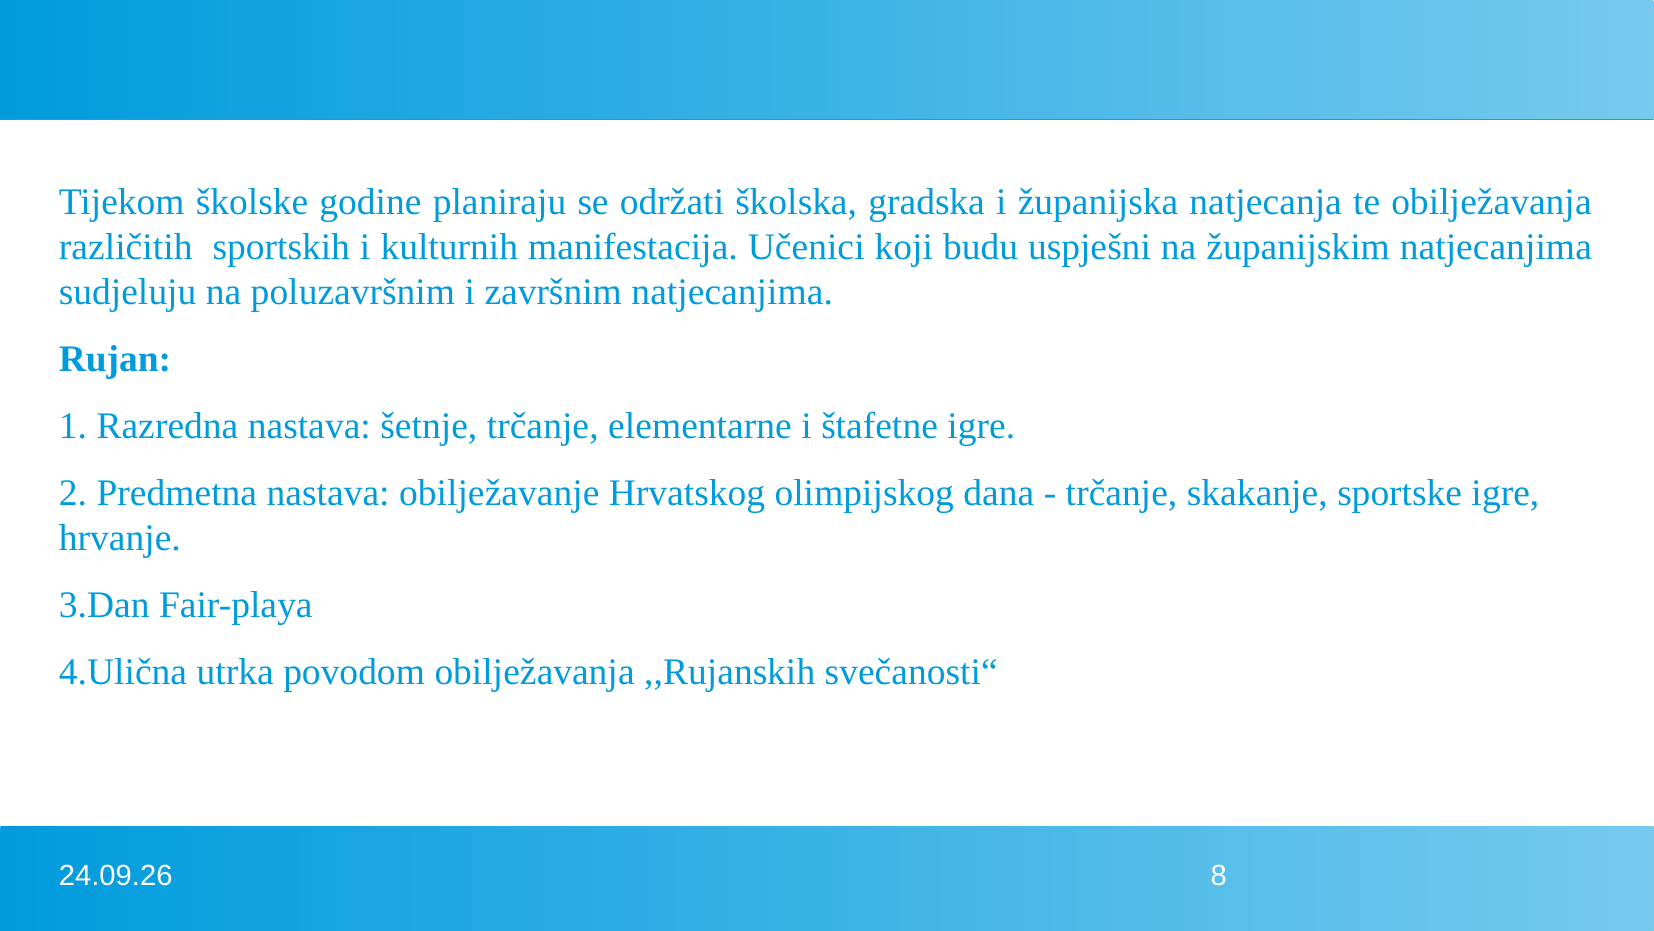

#
Tijekom školske godine planiraju se održati školska, gradska i županijska natjecanja te obilježavanja različitih sportskih i kulturnih manifestacija. Učenici koji budu uspješni na županijskim natjecanjima sudjeluju na poluzavršnim i završnim natjecanjima.
Rujan:
1. Razredna nastava: šetnje, trčanje, elementarne i štafetne igre.
2. Predmetna nastava: obilježavanje Hrvatskog olimpijskog dana - trčanje, skakanje, sportske igre, hrvanje.
3.Dan Fair-playa
4.Ulična utrka povodom obilježavanja ,,Rujanskih svečanosti“